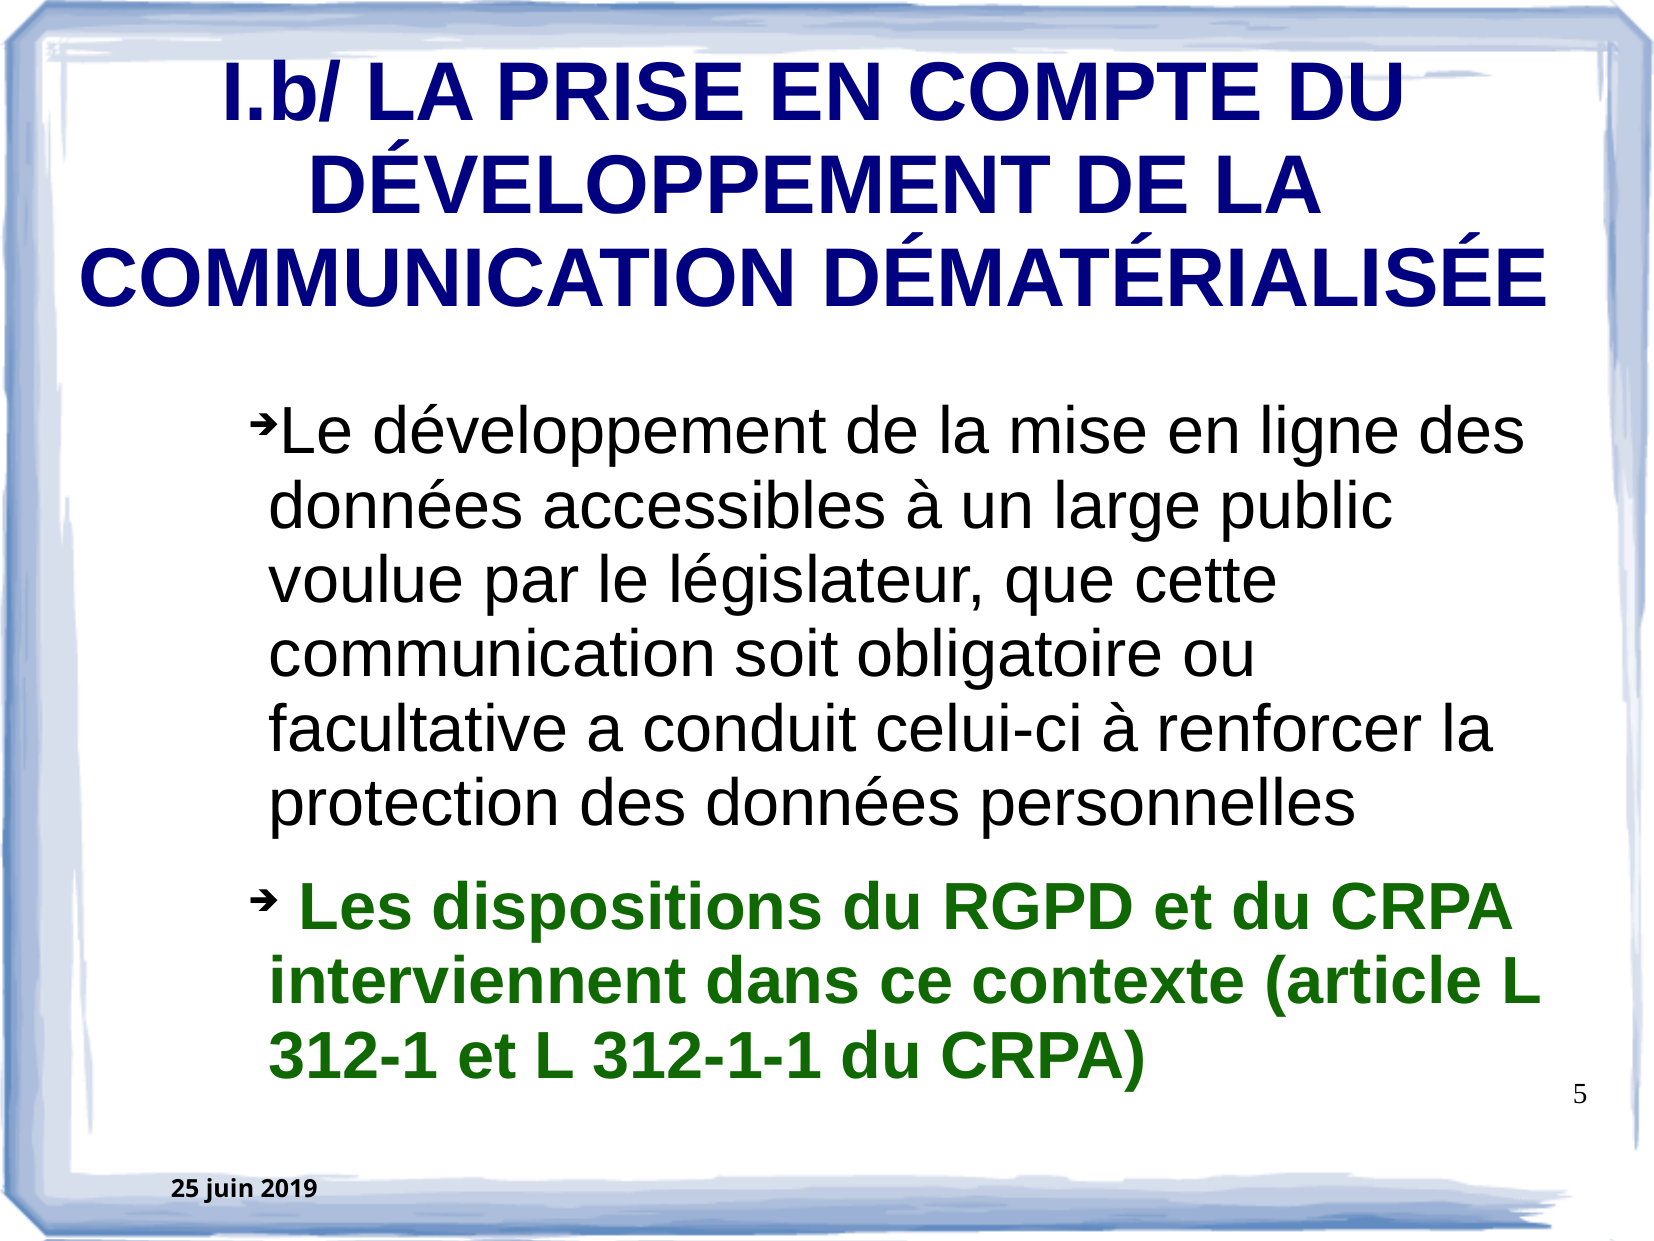

# I.b/ LA PRISE EN COMPTE DU DÉVELOPPEMENT DE LA COMMUNICATION DÉMATÉRIALISÉE
Le développement de la mise en ligne des données accessibles à un large public voulue par le législateur, que cette communication soit obligatoire ou facultative a conduit celui-ci à renforcer la protection des données personnelles
 Les dispositions du RGPD et du CRPA interviennent dans ce contexte (article L 312-1 et L 312-1-1 du CRPA)
5
25 juin 2019